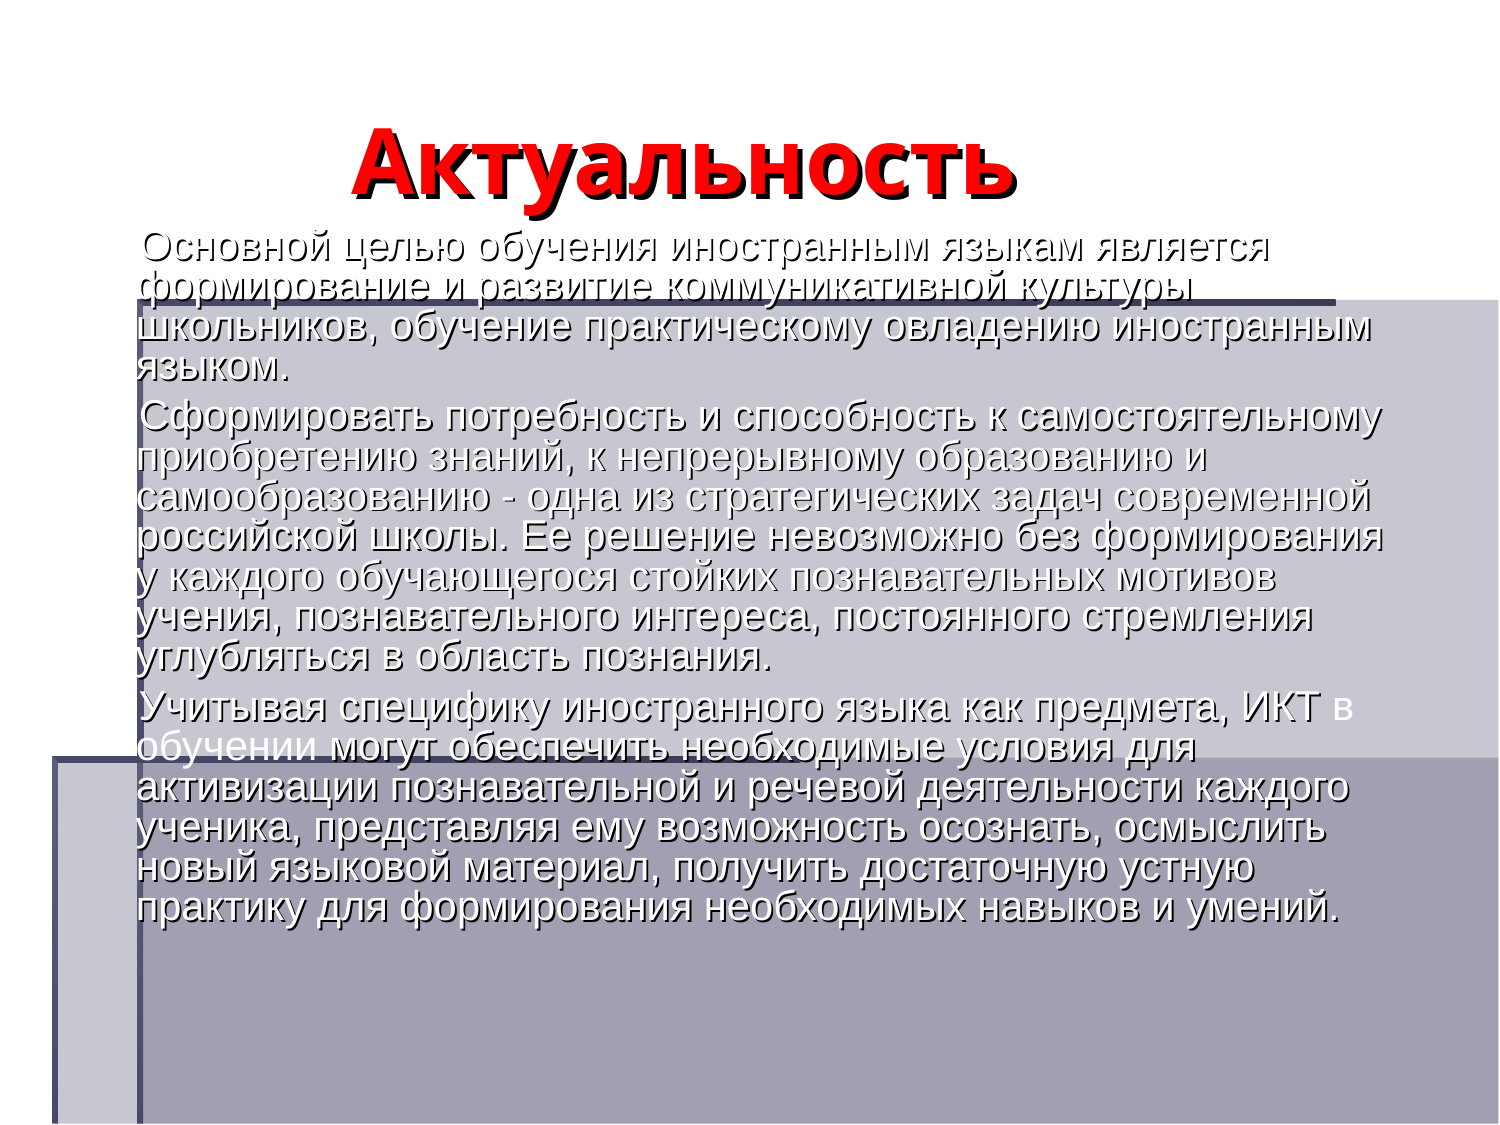

Актуальность
 Основной целью обучения иностранным языкам является формирование и развитие коммуникативной культуры школьников, обучение практическому овладению иностранным языком.
 Сформировать потребность и способность к самостоятельному приобретению знаний, к непрерывному образованию и самообразованию - одна из стратегических задач современной российской школы. Ее решение невозможно без формирования у каждого обучающегося стойких познавательных мотивов учения, познавательного интереса, постоянного стремления углубляться в область познания.
 Учитывая специфику иностранного языка как предмета, ИКТ в обучении могут обеспечить необходимые условия для активизации познавательной и речевой деятельности каждого ученика, представляя ему возможность осознать, осмыслить новый языковой материал, получить достаточную устную практику для формирования необходимых навыков и умений.